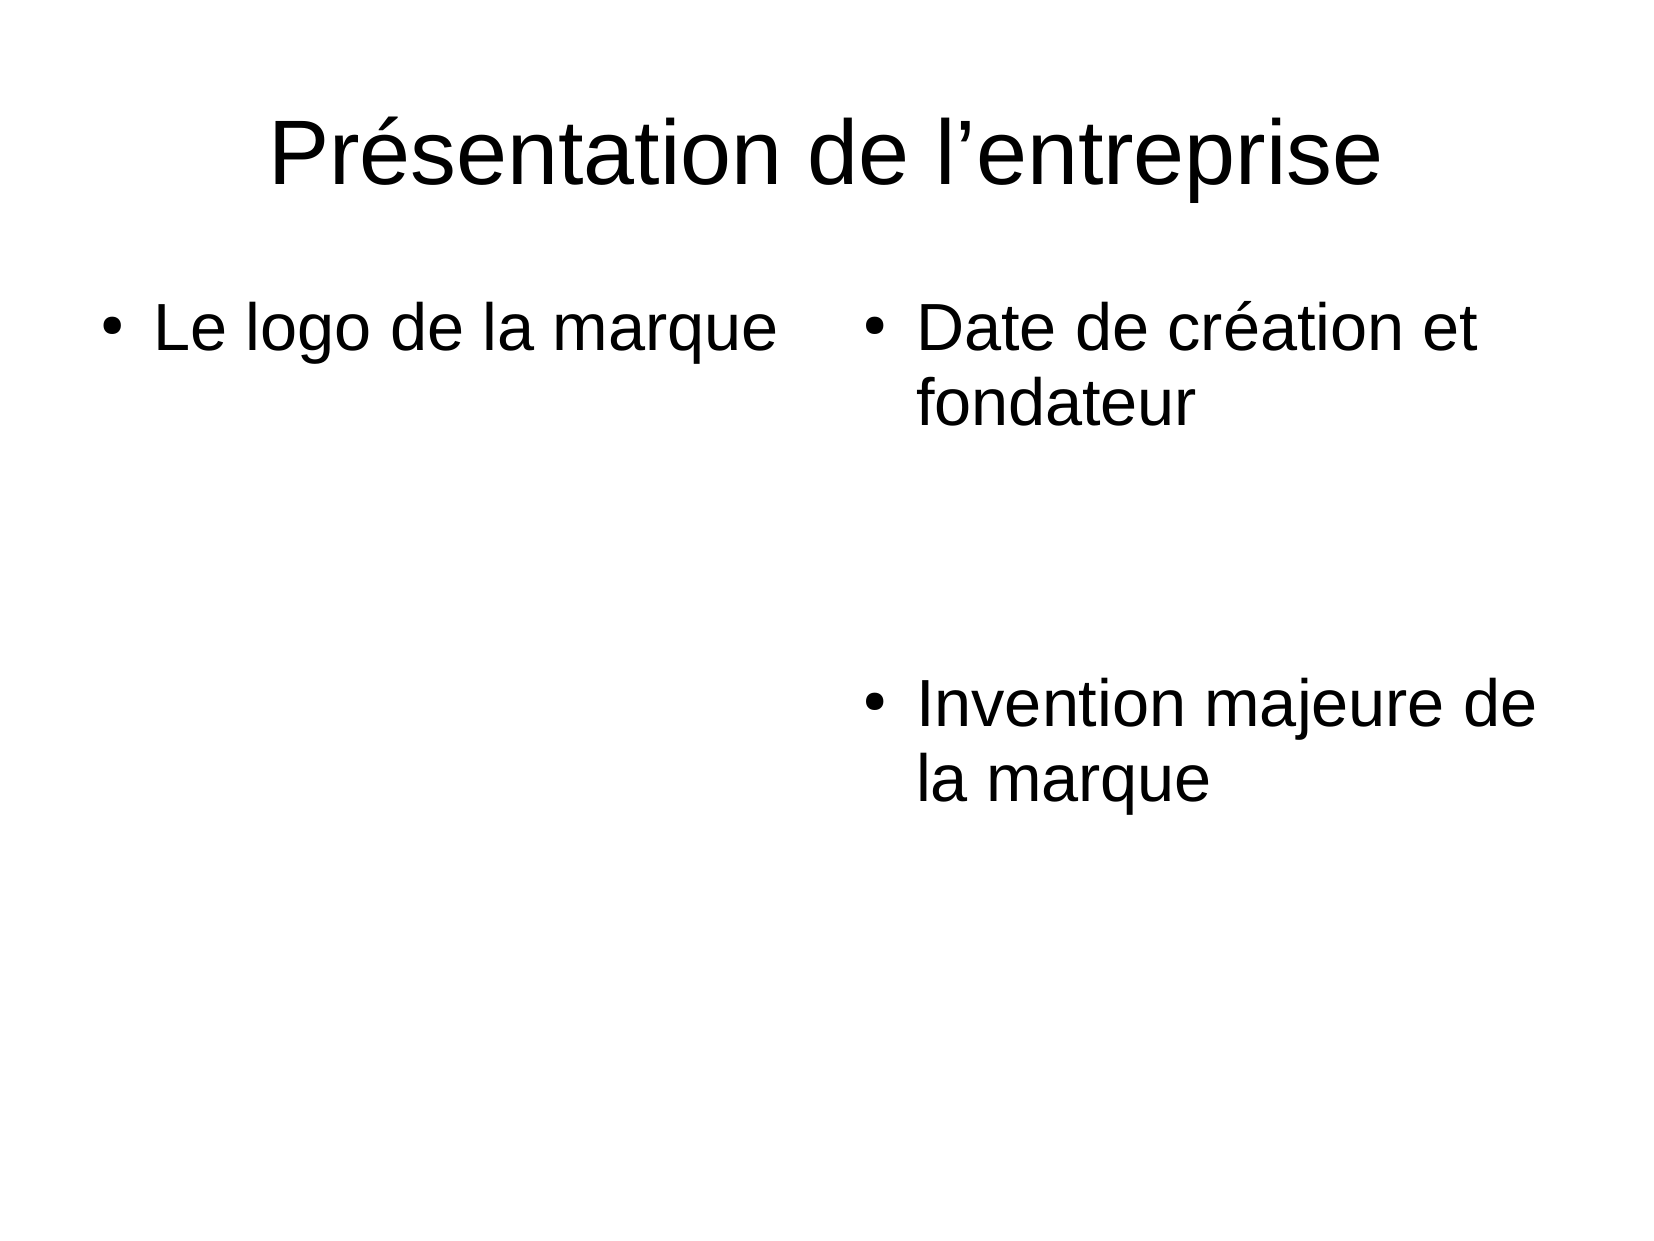

# Présentation de l’entreprise
Le logo de la marque
Date de création et fondateur
Invention majeure de la marque